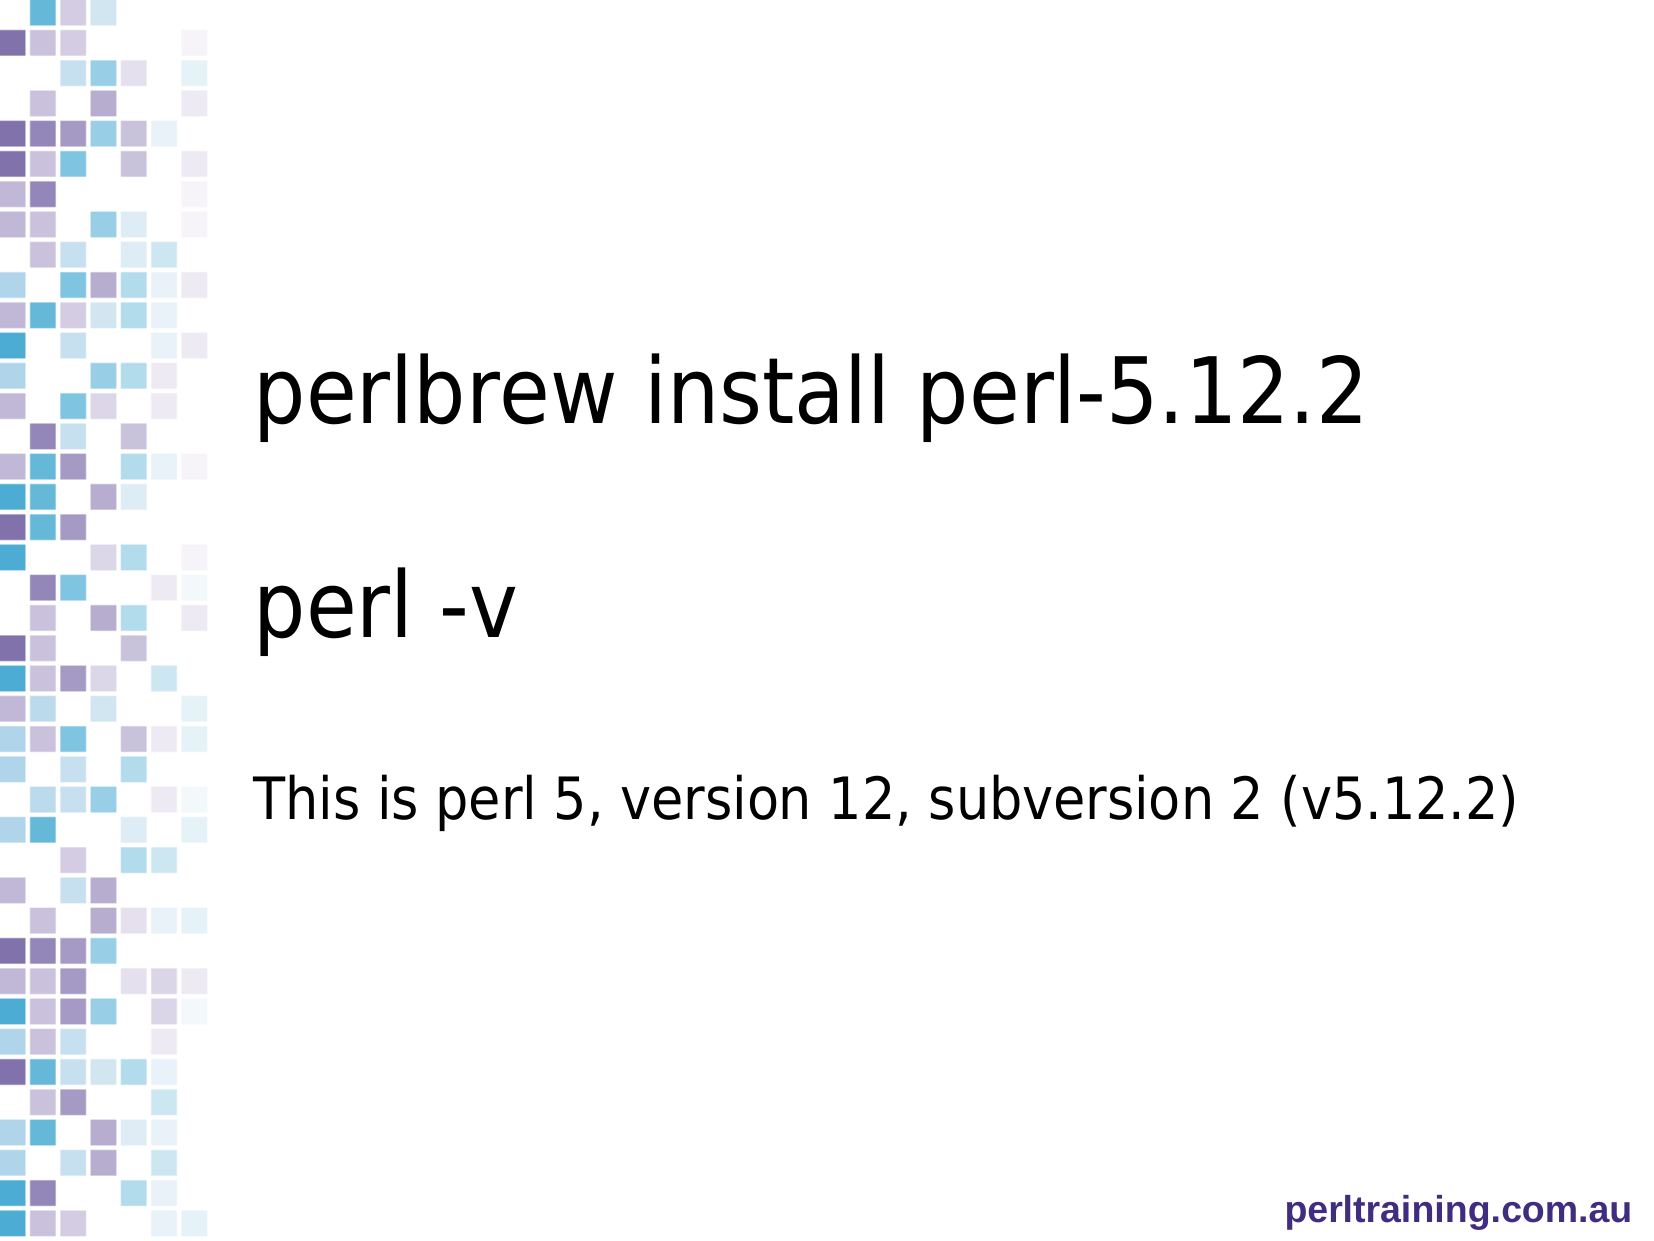

# perlbrew install perl-5.12.2 perl -v This is perl 5, version 12, subversion 2 (v5.12.2)